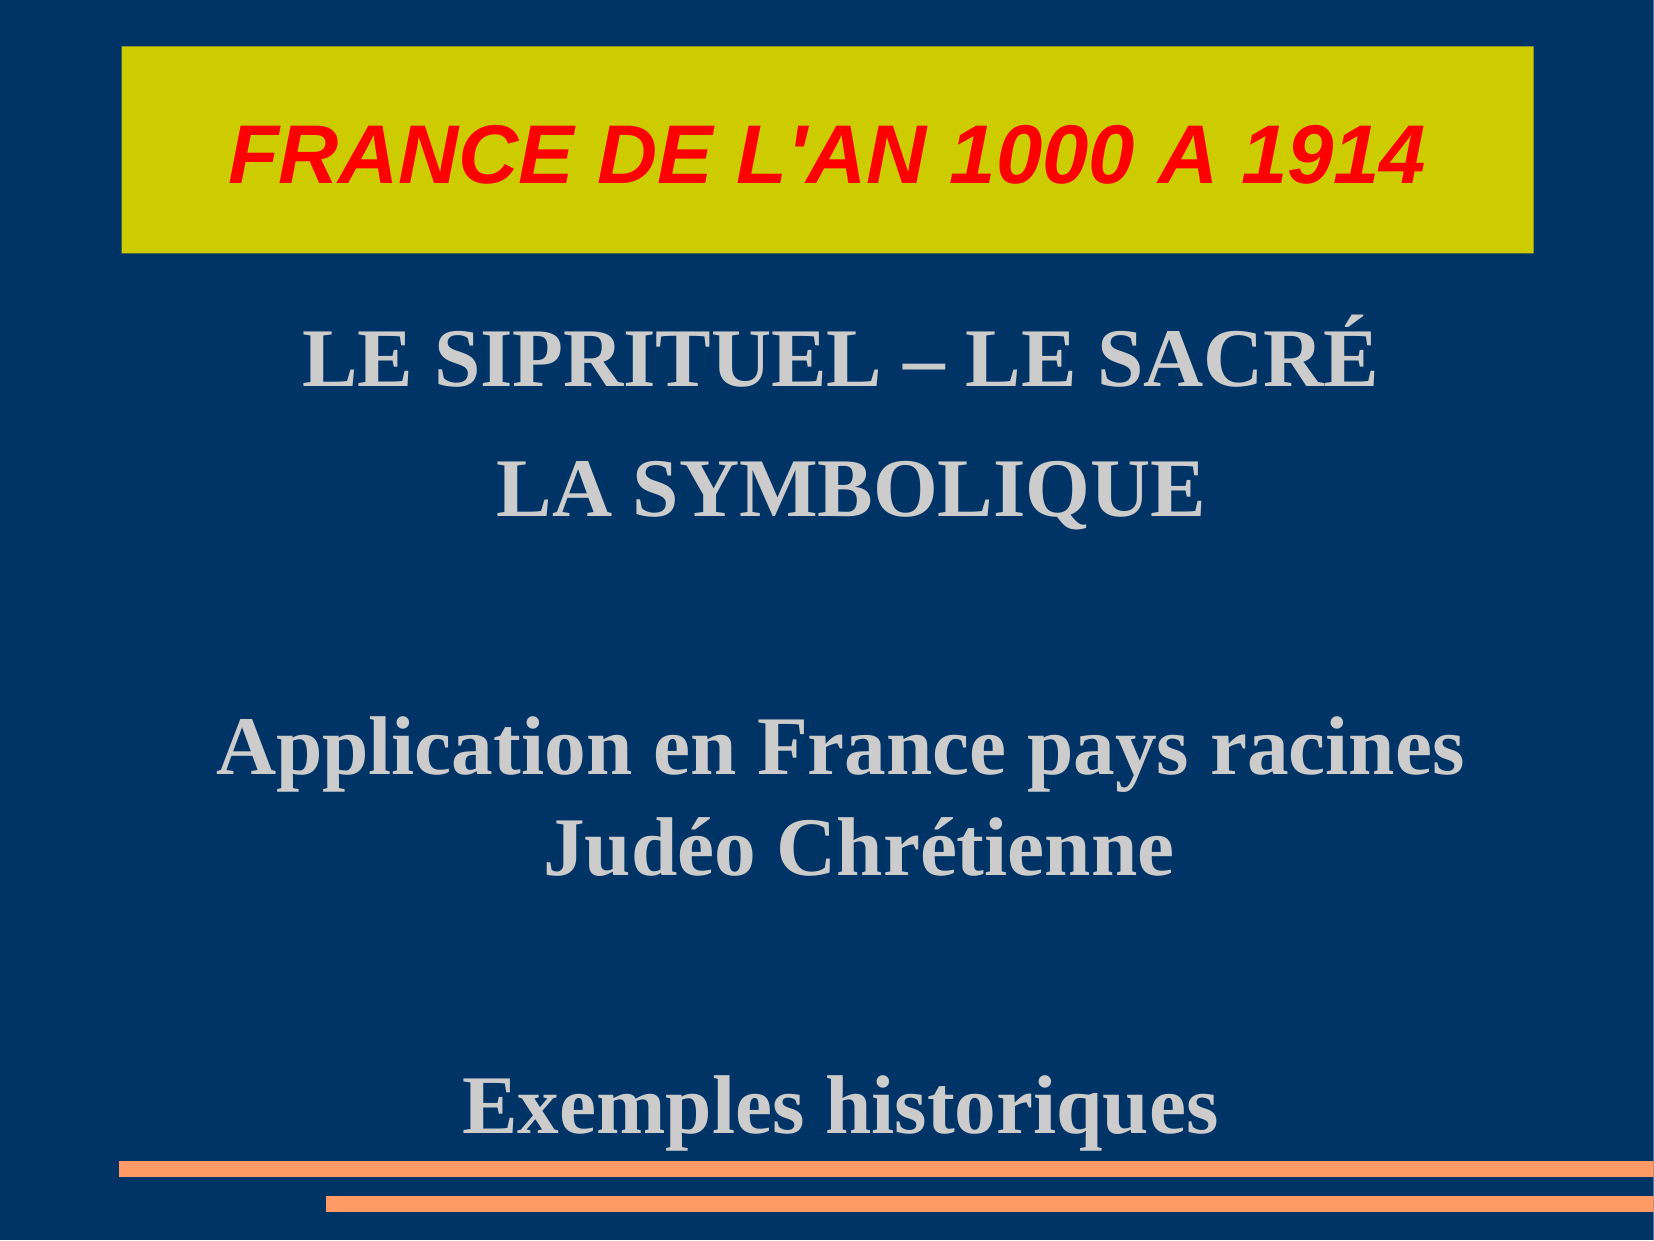

# FRANCE DE L'AN 1000 A 1914
LE SIPRITUEL – LE SACRÉ
 LA SYMBOLIQUE
Application en France pays racines Judéo Chrétienne
Exemples historiques